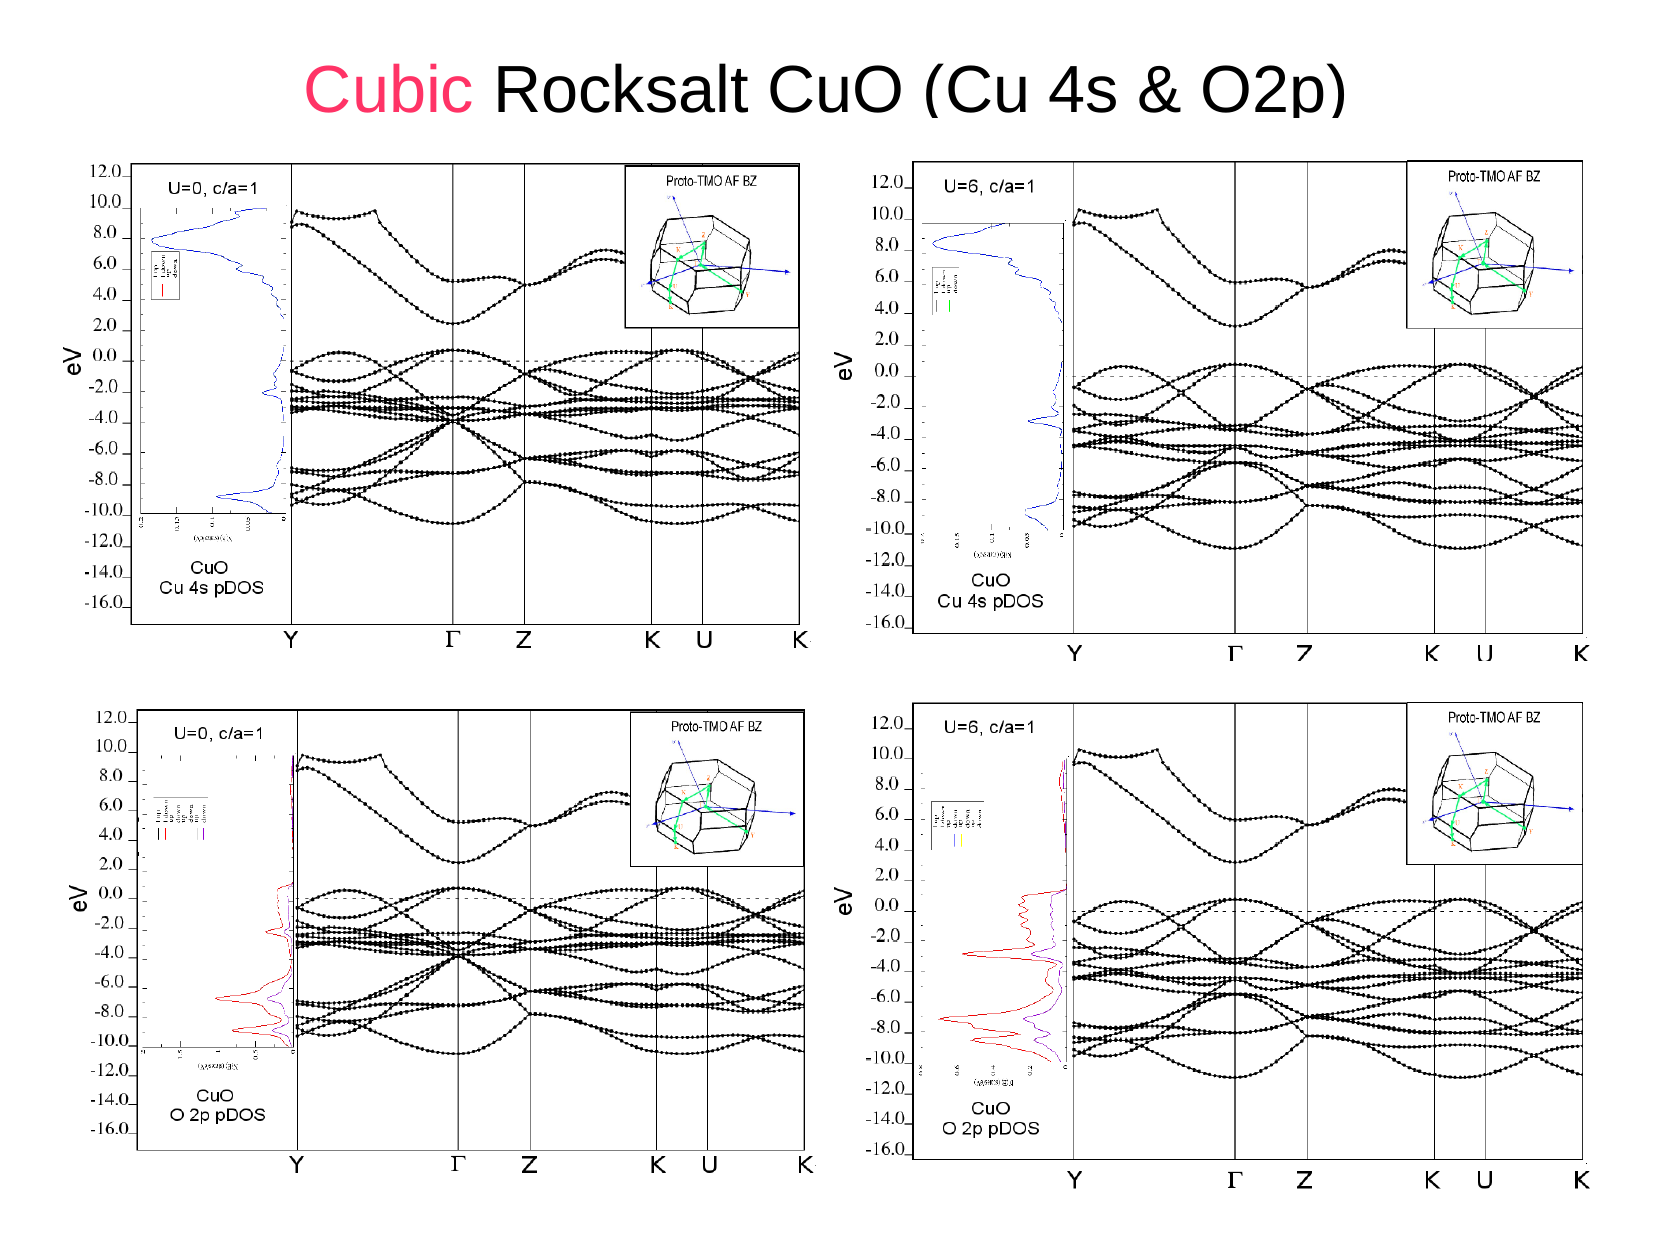

# Cubic Rocksalt CuO (Cu 4s & O2p)